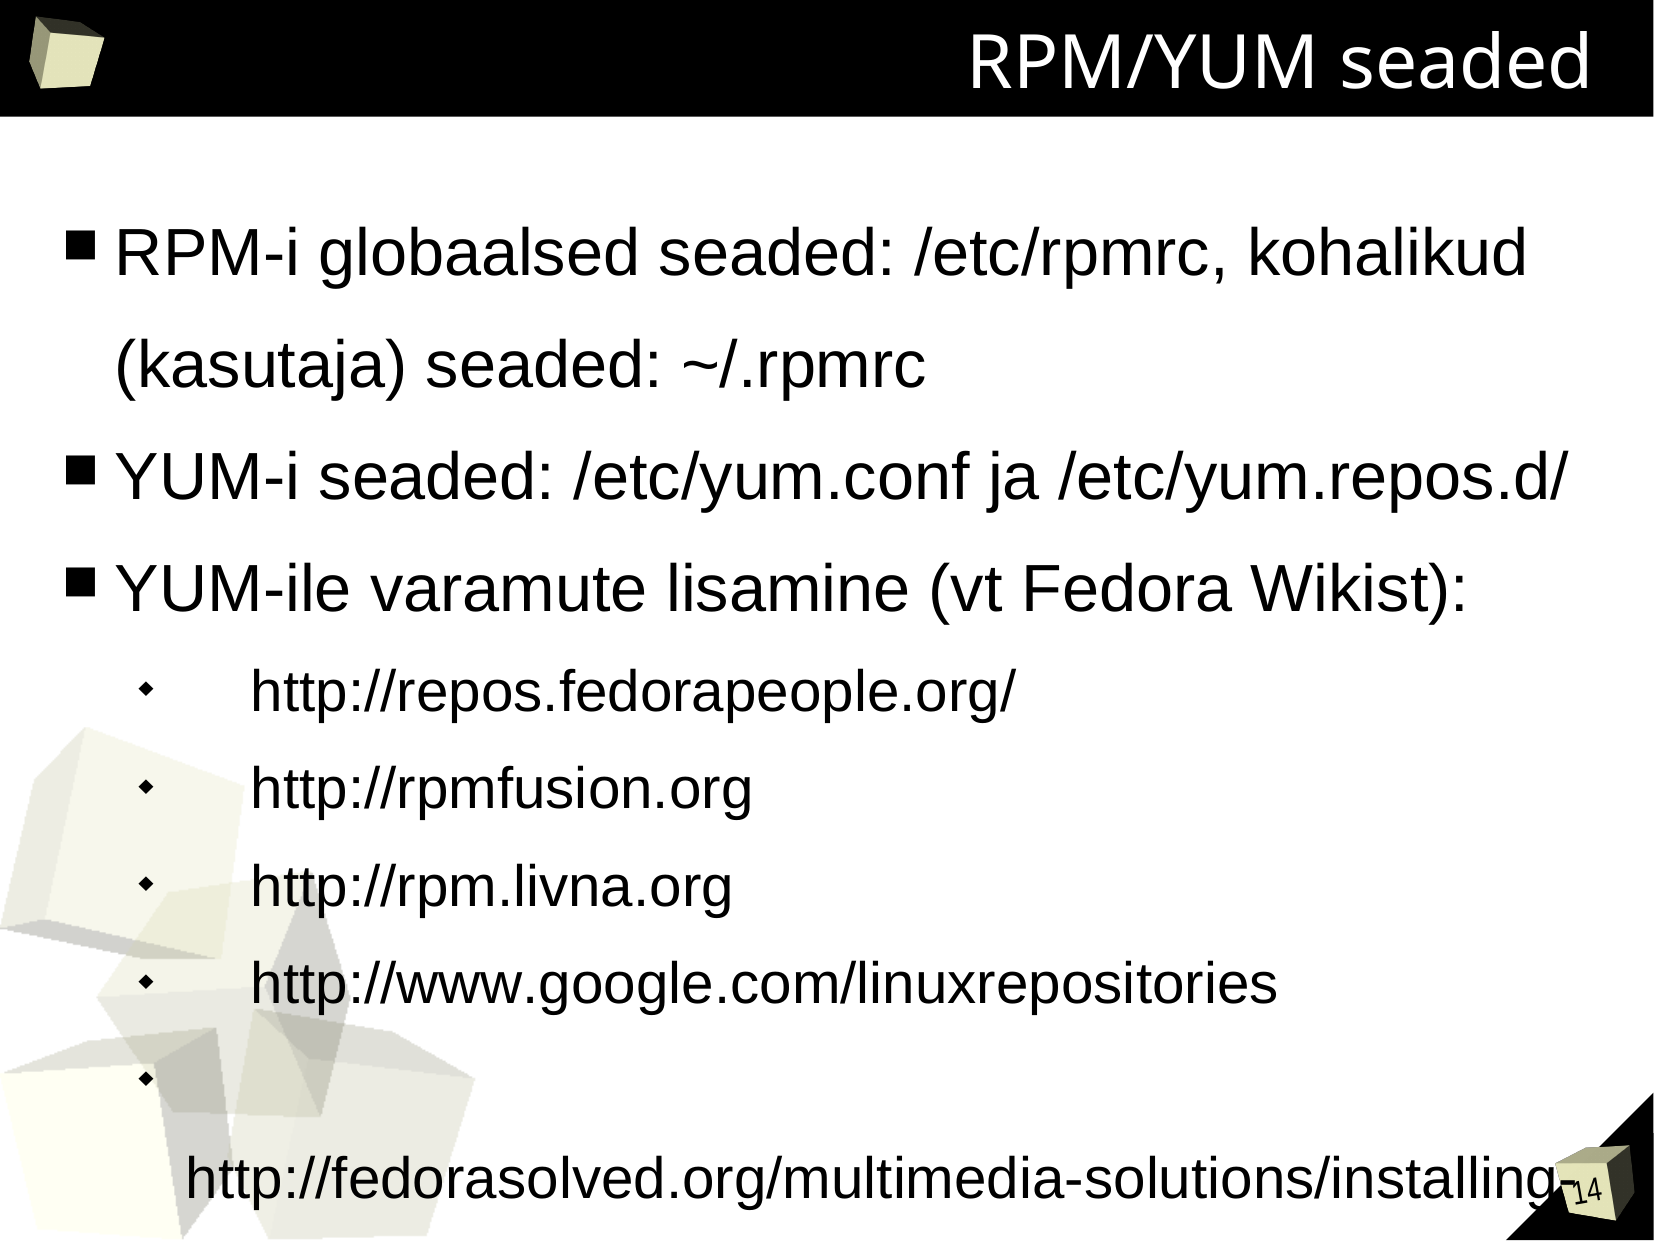

# RPM/YUM seaded
RPM-i globaalsed seaded: /etc/rpmrc, kohalikud (kasutaja) seaded: ~/.rpmrc
YUM-i seaded: /etc/yum.conf ja /etc/yum.repos.d/
YUM-ile varamute lisamine (vt Fedora Wikist):
 http://repos.fedorapeople.org/
 http://rpmfusion.org
 http://rpm.livna.org
 http://www.google.com/linuxrepositories
 http://fedorasolved.org/multimedia-solutions/installing-skype/